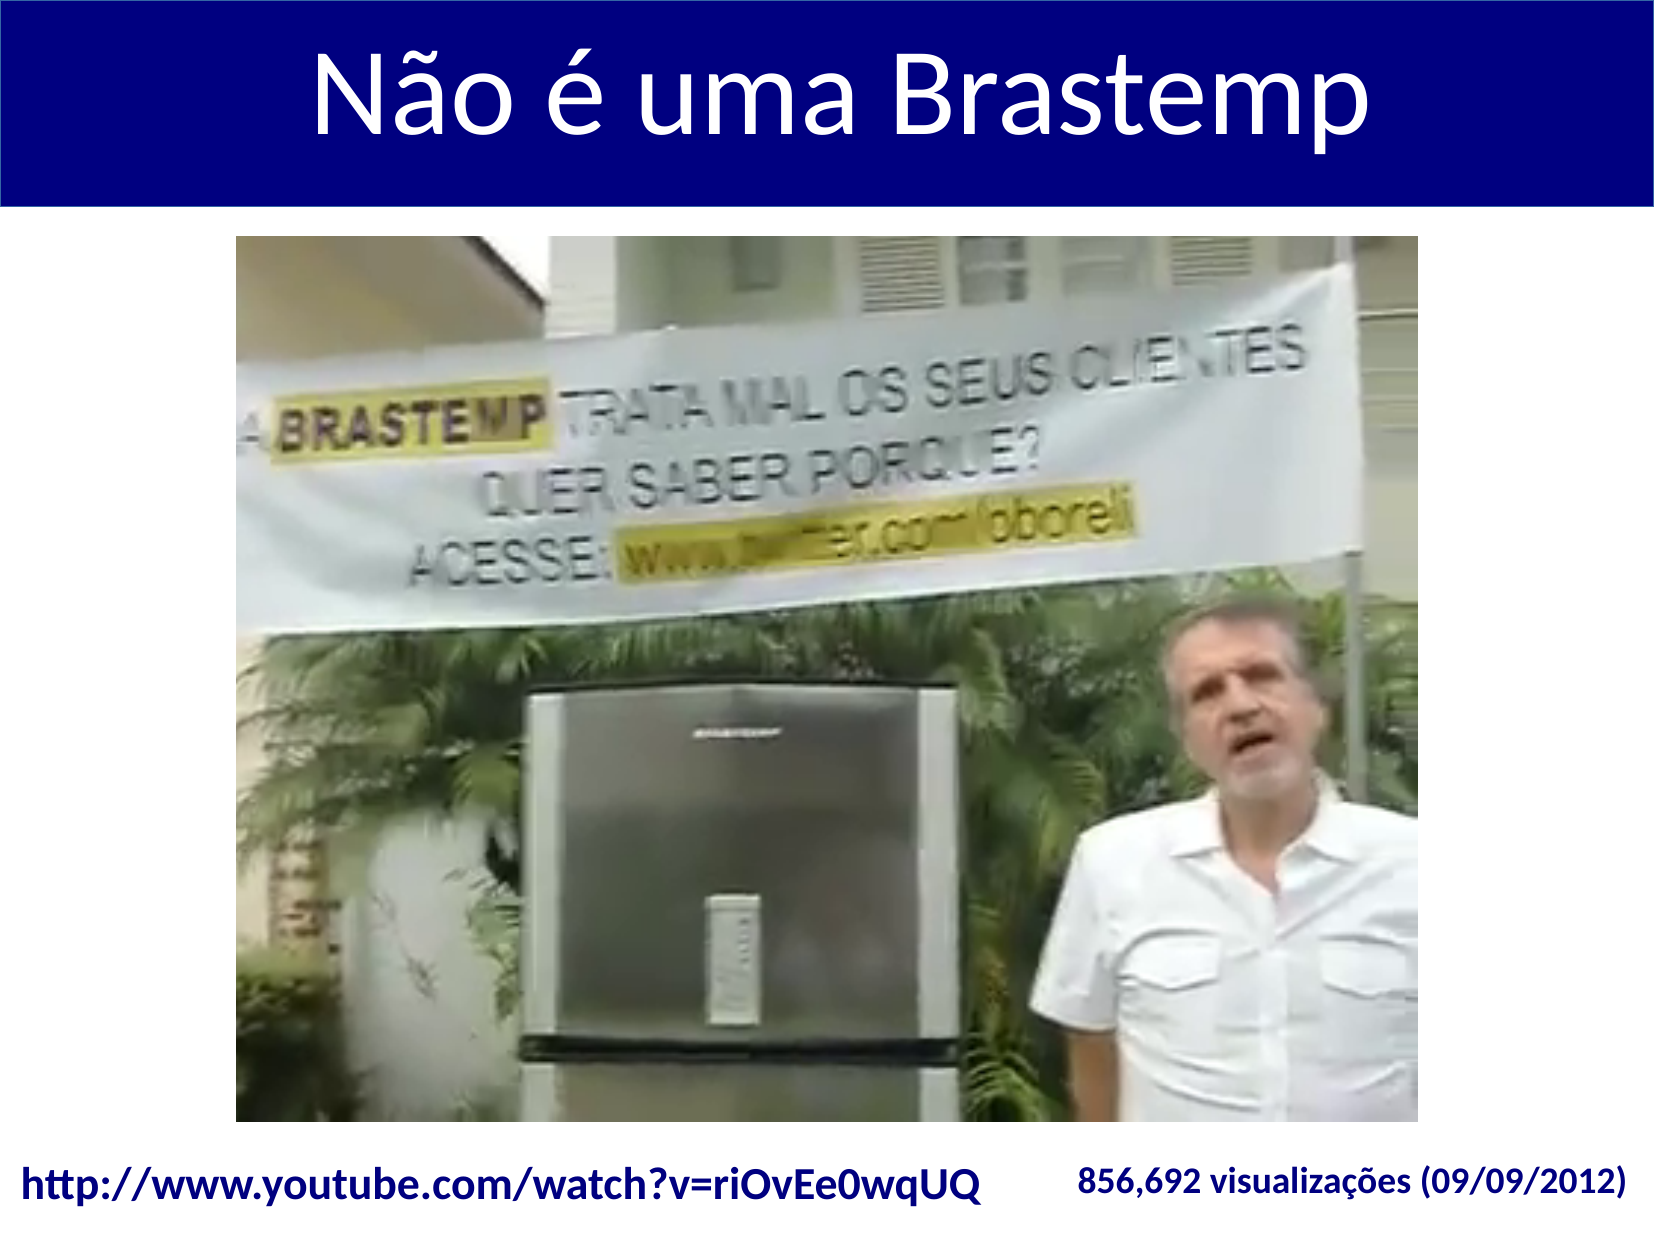

# Não é uma Brastemp
http://www.youtube.com/watch?v=riOvEe0wqUQ
856,692 visualizações (09/09/2012)